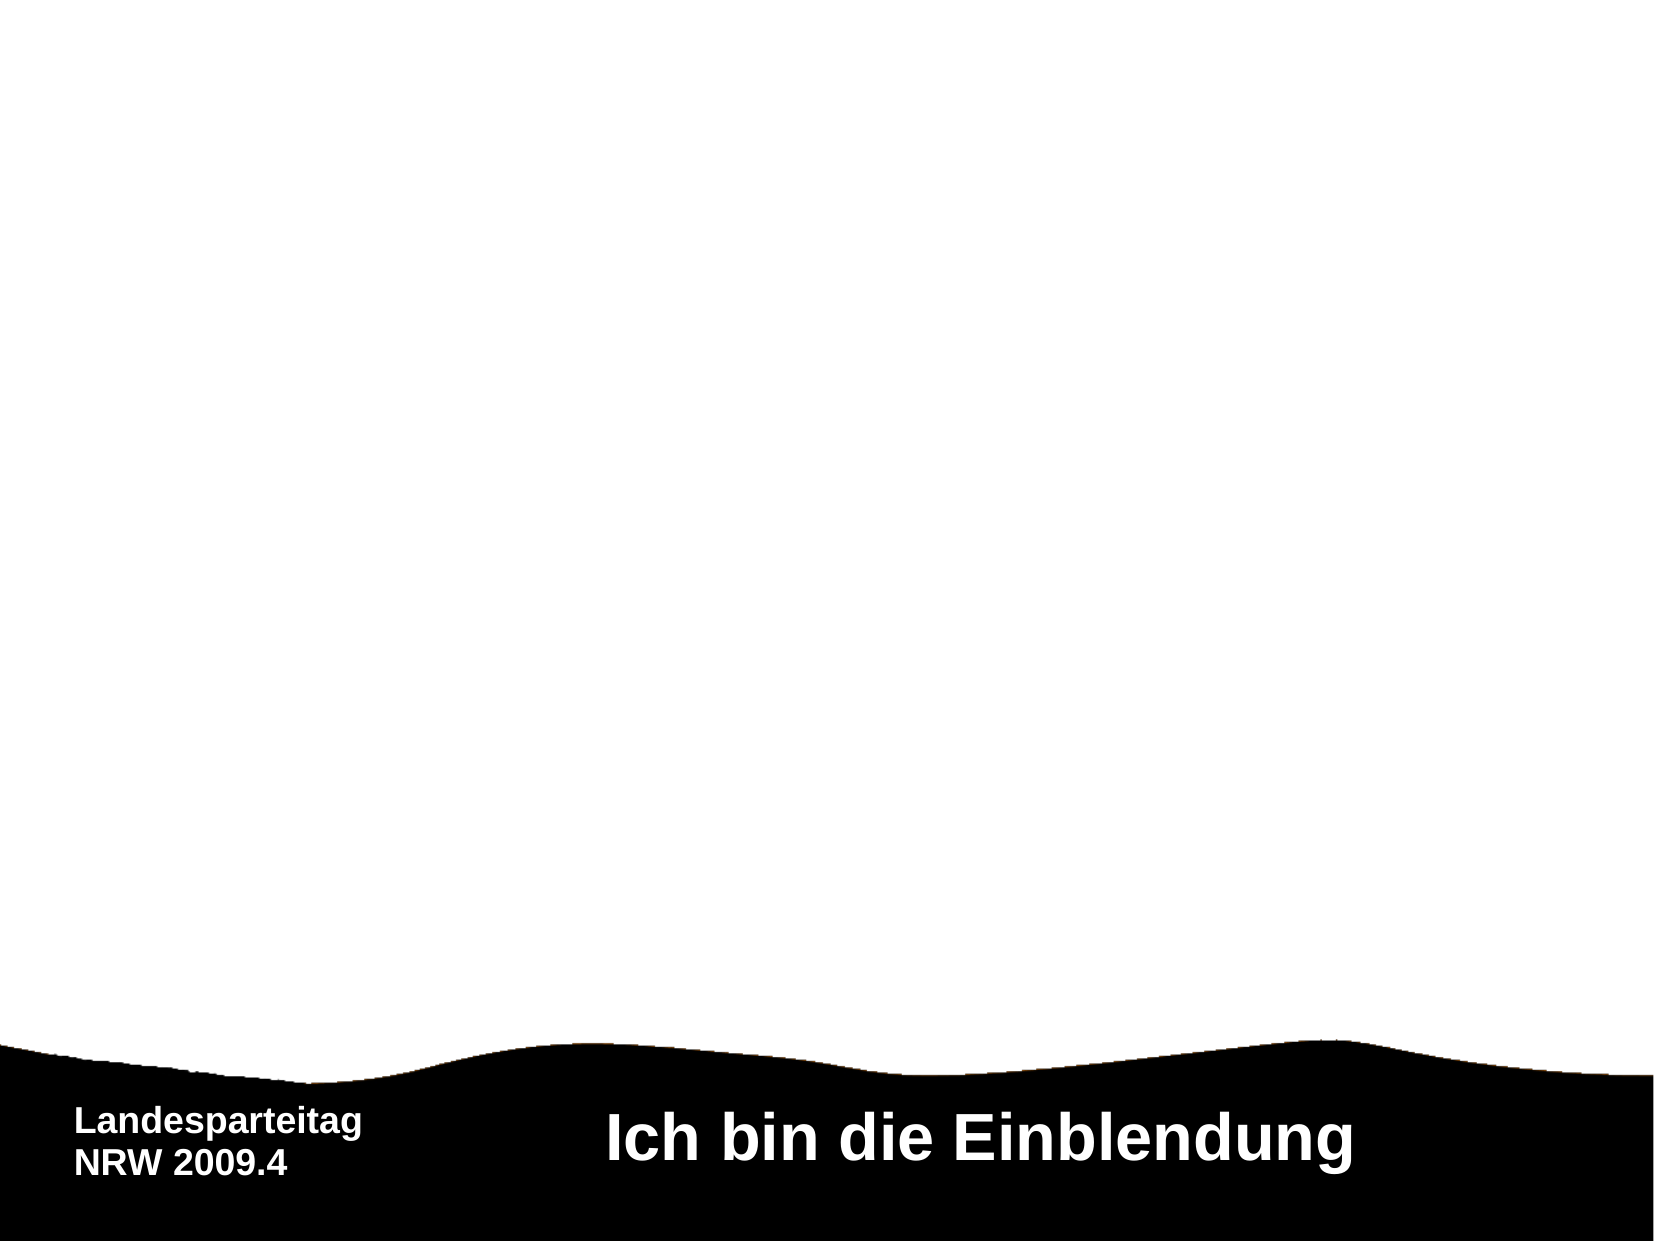

Landesparteitag
NRW 2009.4
Ich bin die Einblendung